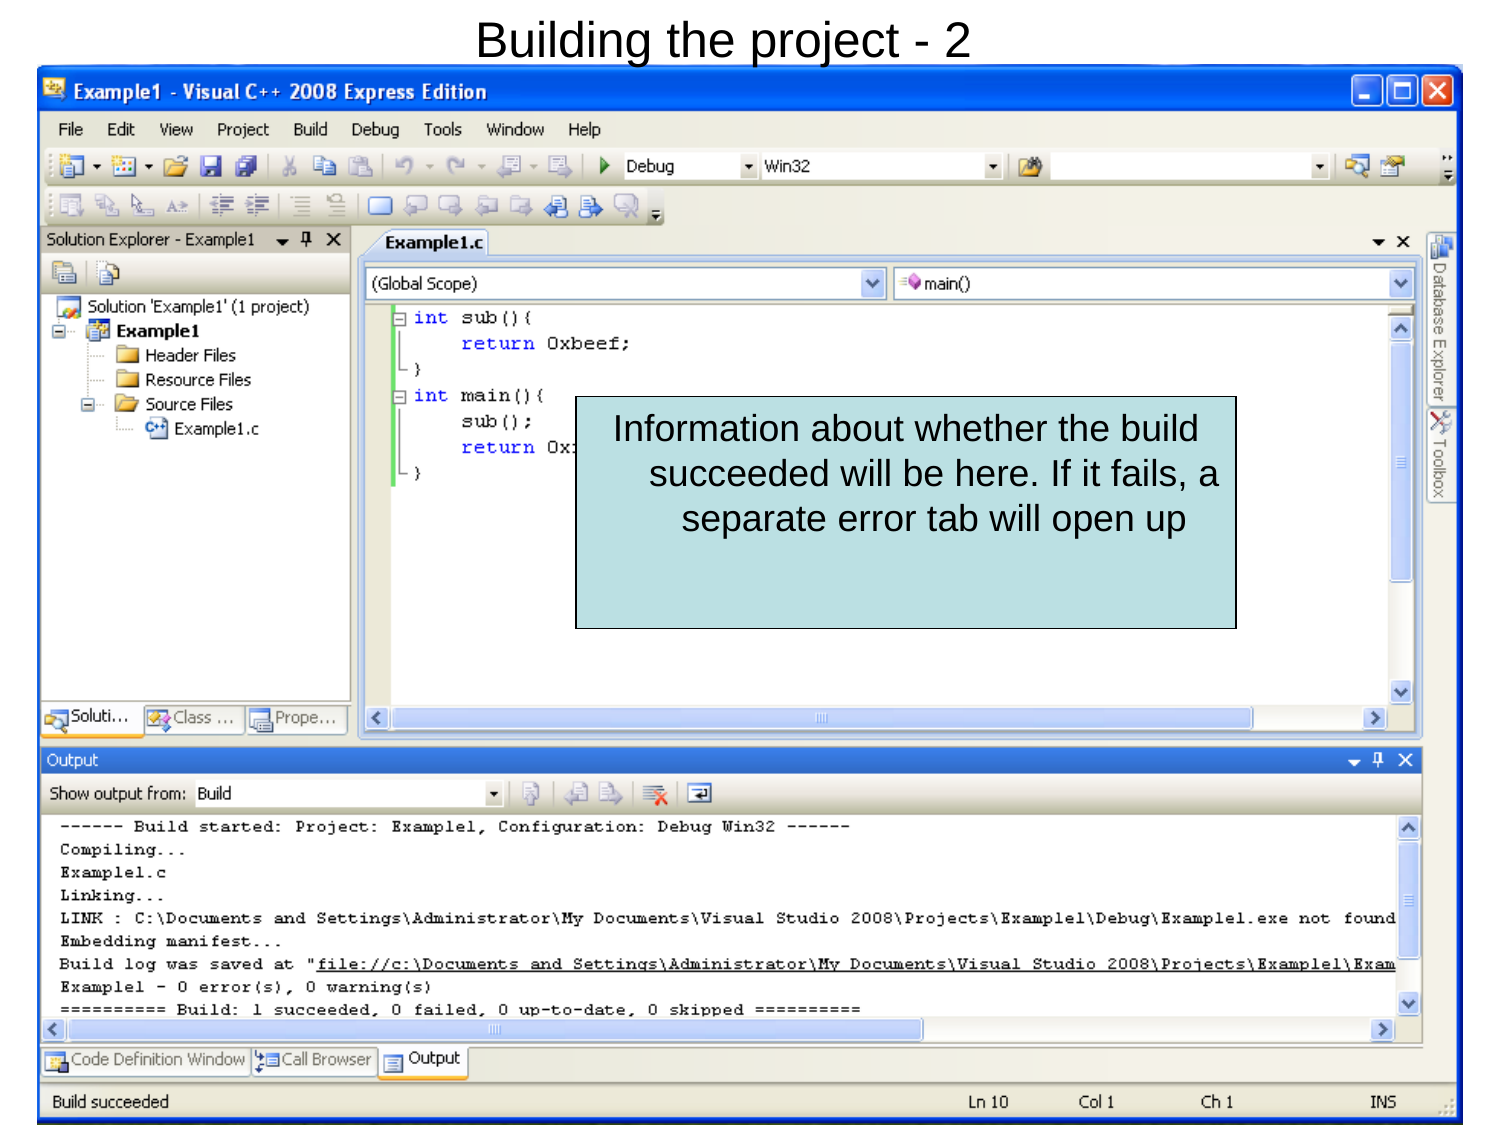

Building the project - 2
# Building project 2
Information about whether the build succeeded will be here. If it fails, a separate error tab will open up